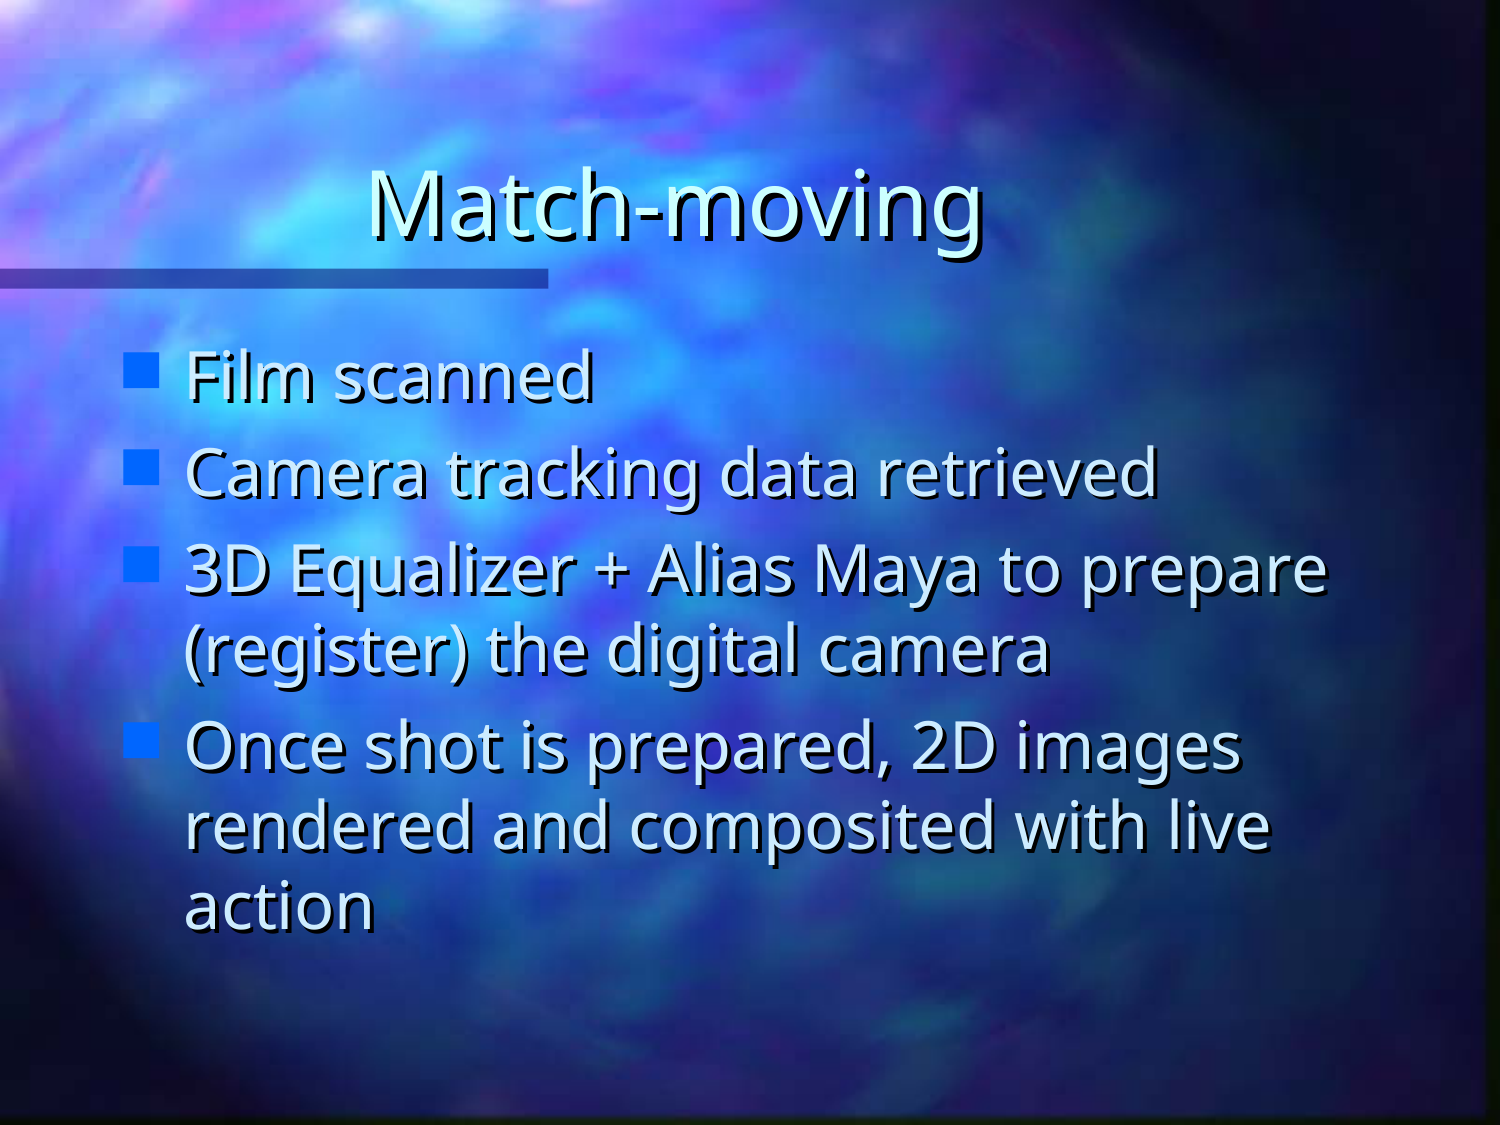

# Match-moving
Film scanned
Camera tracking data retrieved
3D Equalizer + Alias Maya to prepare (register) the digital camera
Once shot is prepared, 2D images rendered and composited with live action